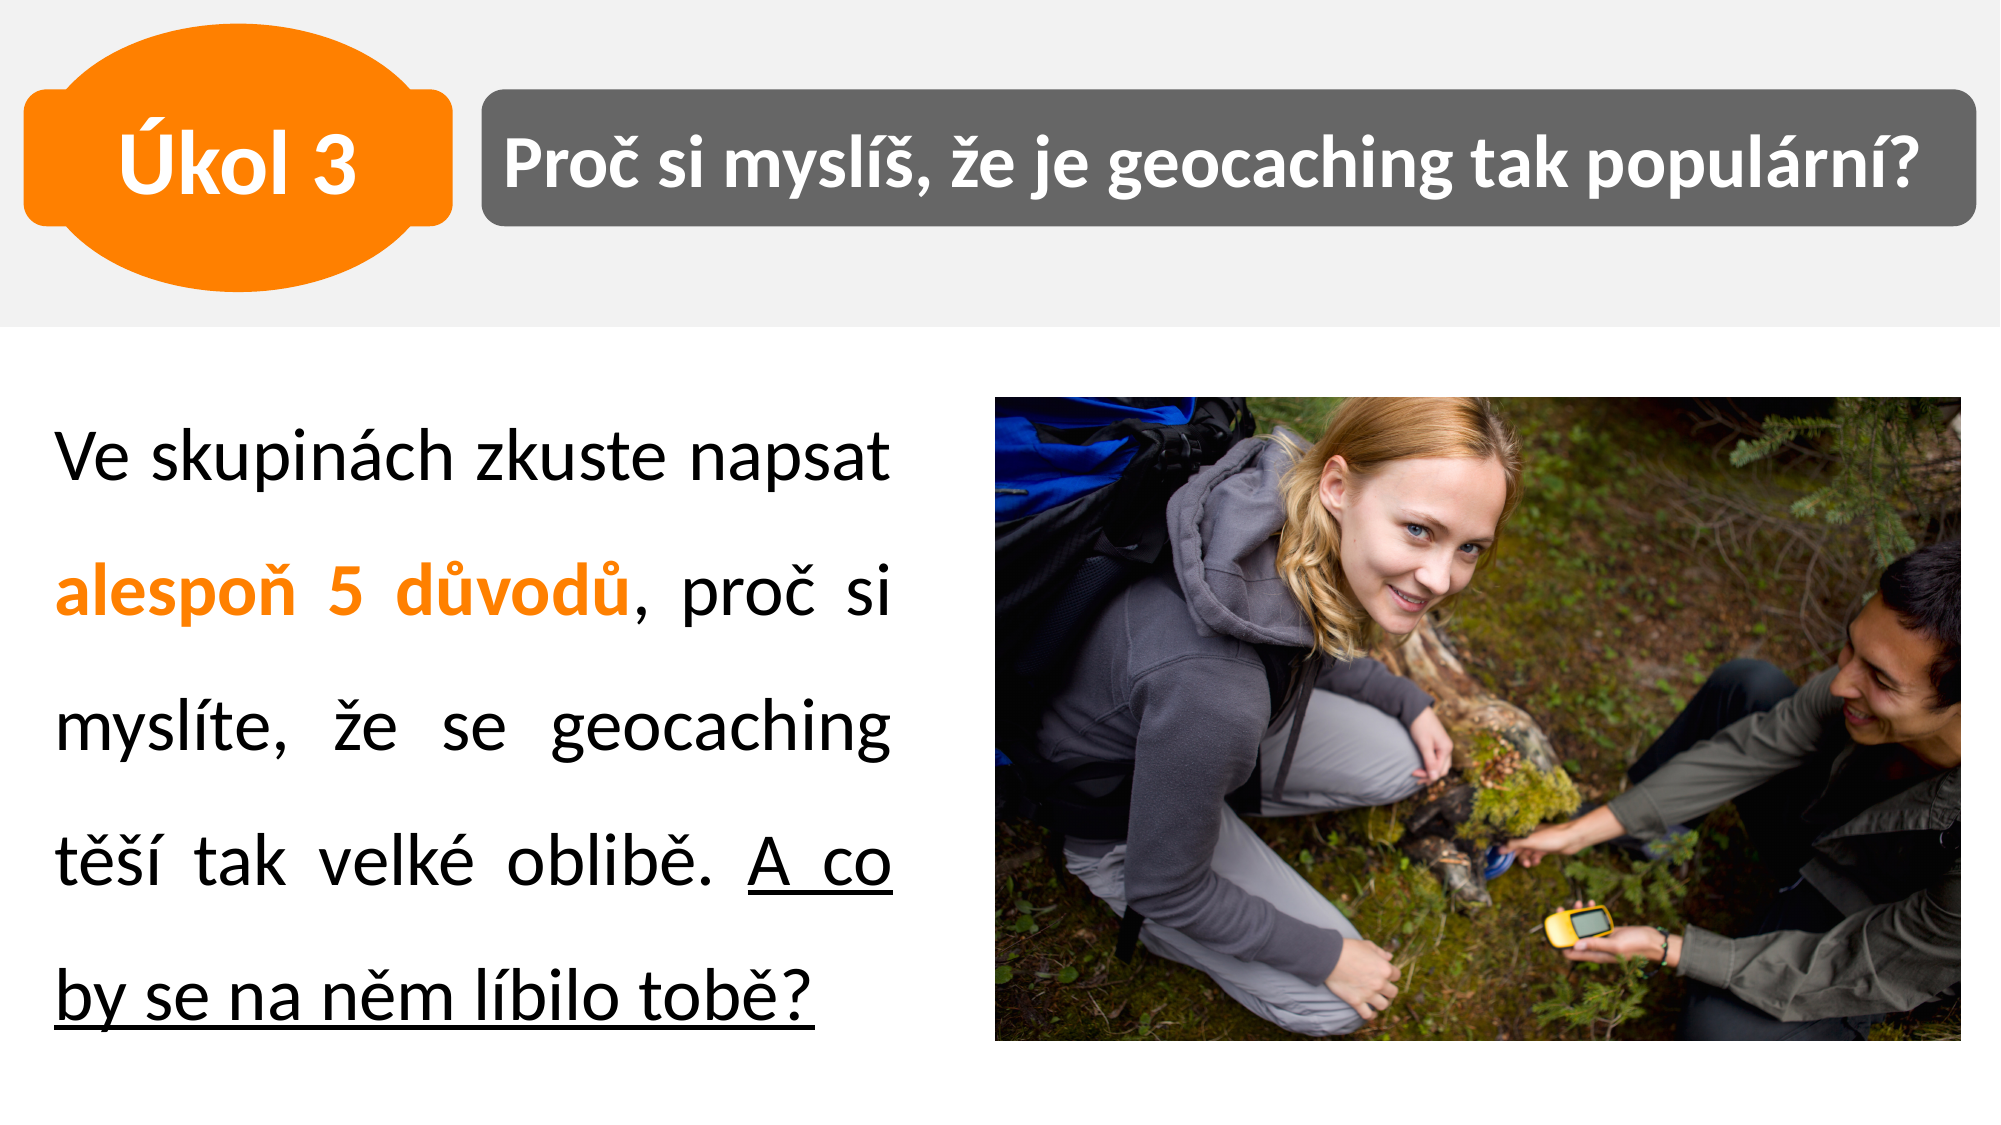

Úkol 3
Úkol č. 1
Proč si myslíš, že je geocaching tak populární?
Ve skupinách zkuste napsat alespoň 5 důvodů, proč si myslíte, že se geocaching těší tak velké oblibě. A co by se na něm líbilo tobě?